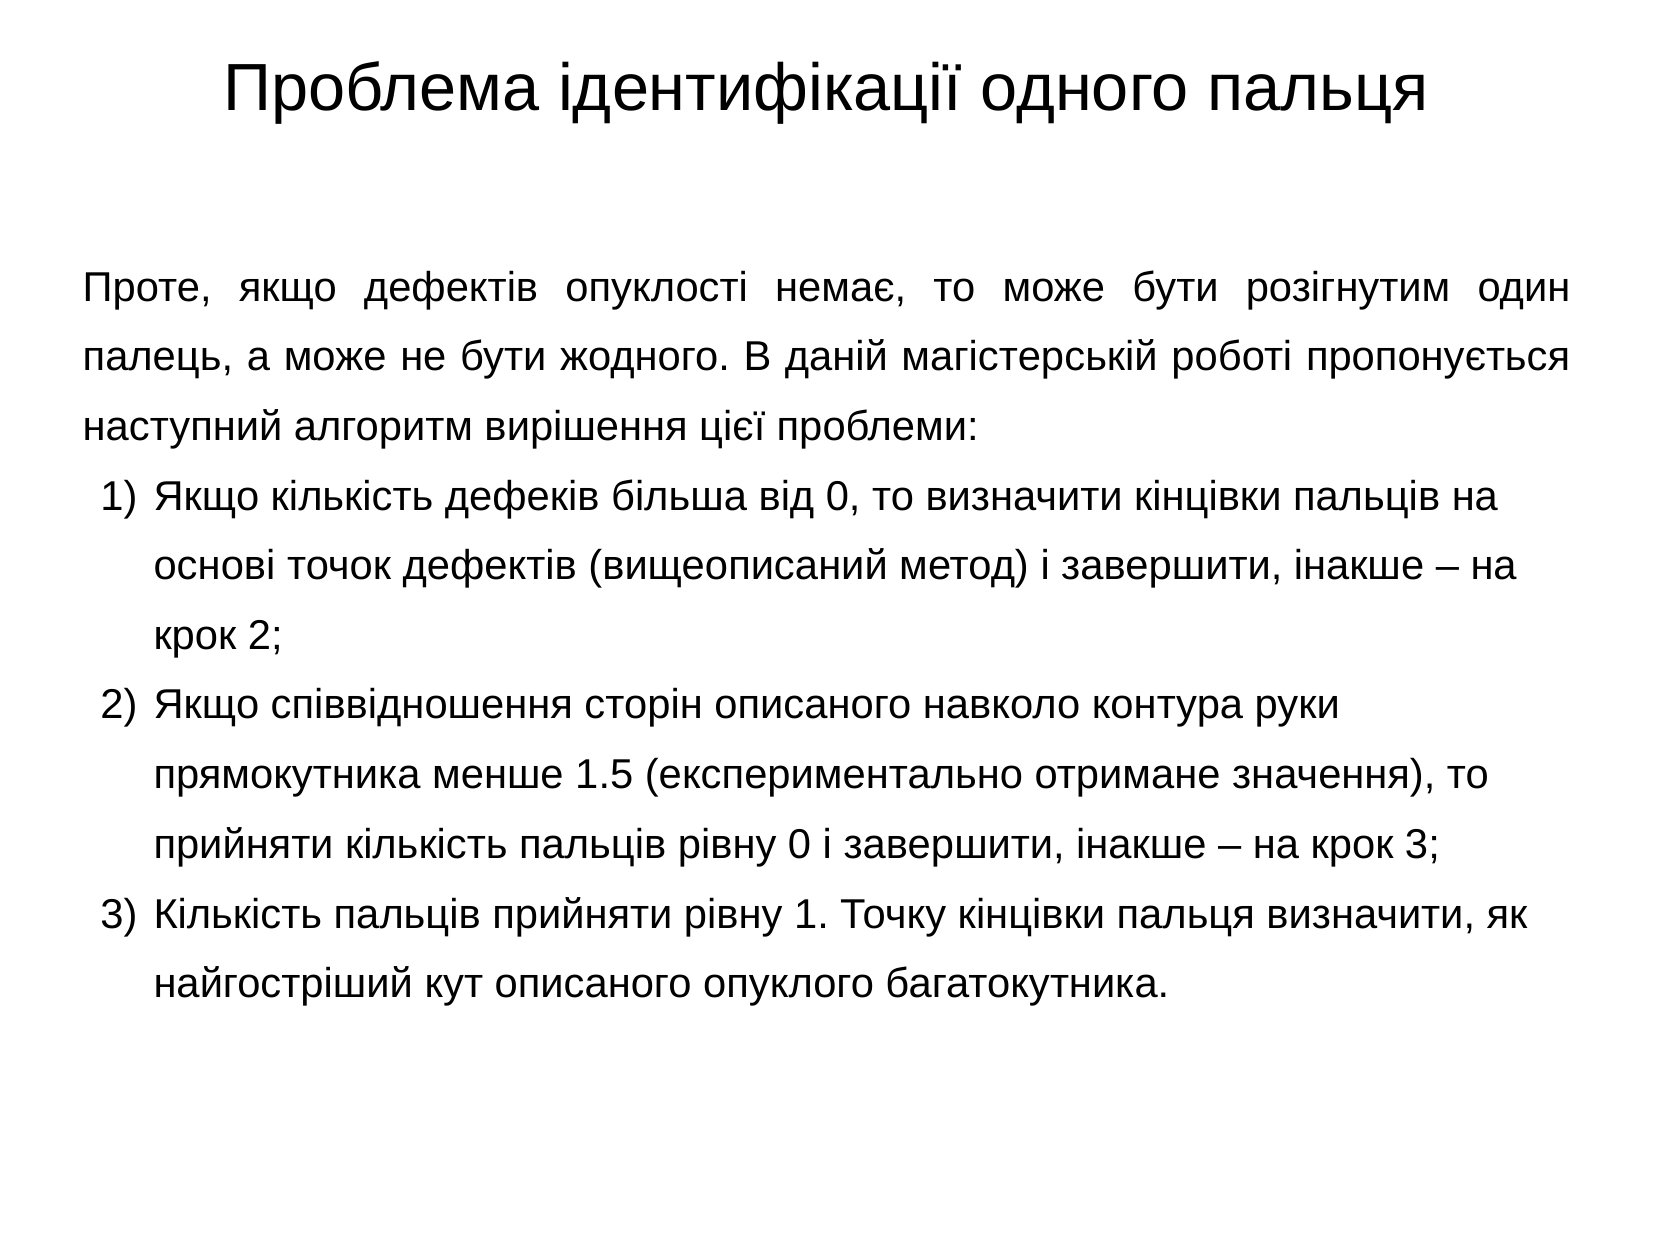

# Проблема ідентифікації одного пальця
Проте, якщо дефектів опуклості немає, то може бути розігнутим один палець, а може не бути жодного. В даній магістерській роботі пропонується наступний алгоритм вирішення цієї проблеми:
Якщо кількість дефеків більша від 0, то визначити кінцівки пальців на основі точок дефектів (вищеописаний метод) і завершити, інакше – на крок 2;
Якщо співвідношення сторін описаного навколо контура руки прямокутника менше 1.5 (експериментально отримане значення), то прийняти кількість пальців рівну 0 і завершити, інакше – на крок 3;
Кількість пальців прийняти рівну 1. Точку кінцівки пальця визначити, як найгостріший кут описаного опуклого багатокутника.